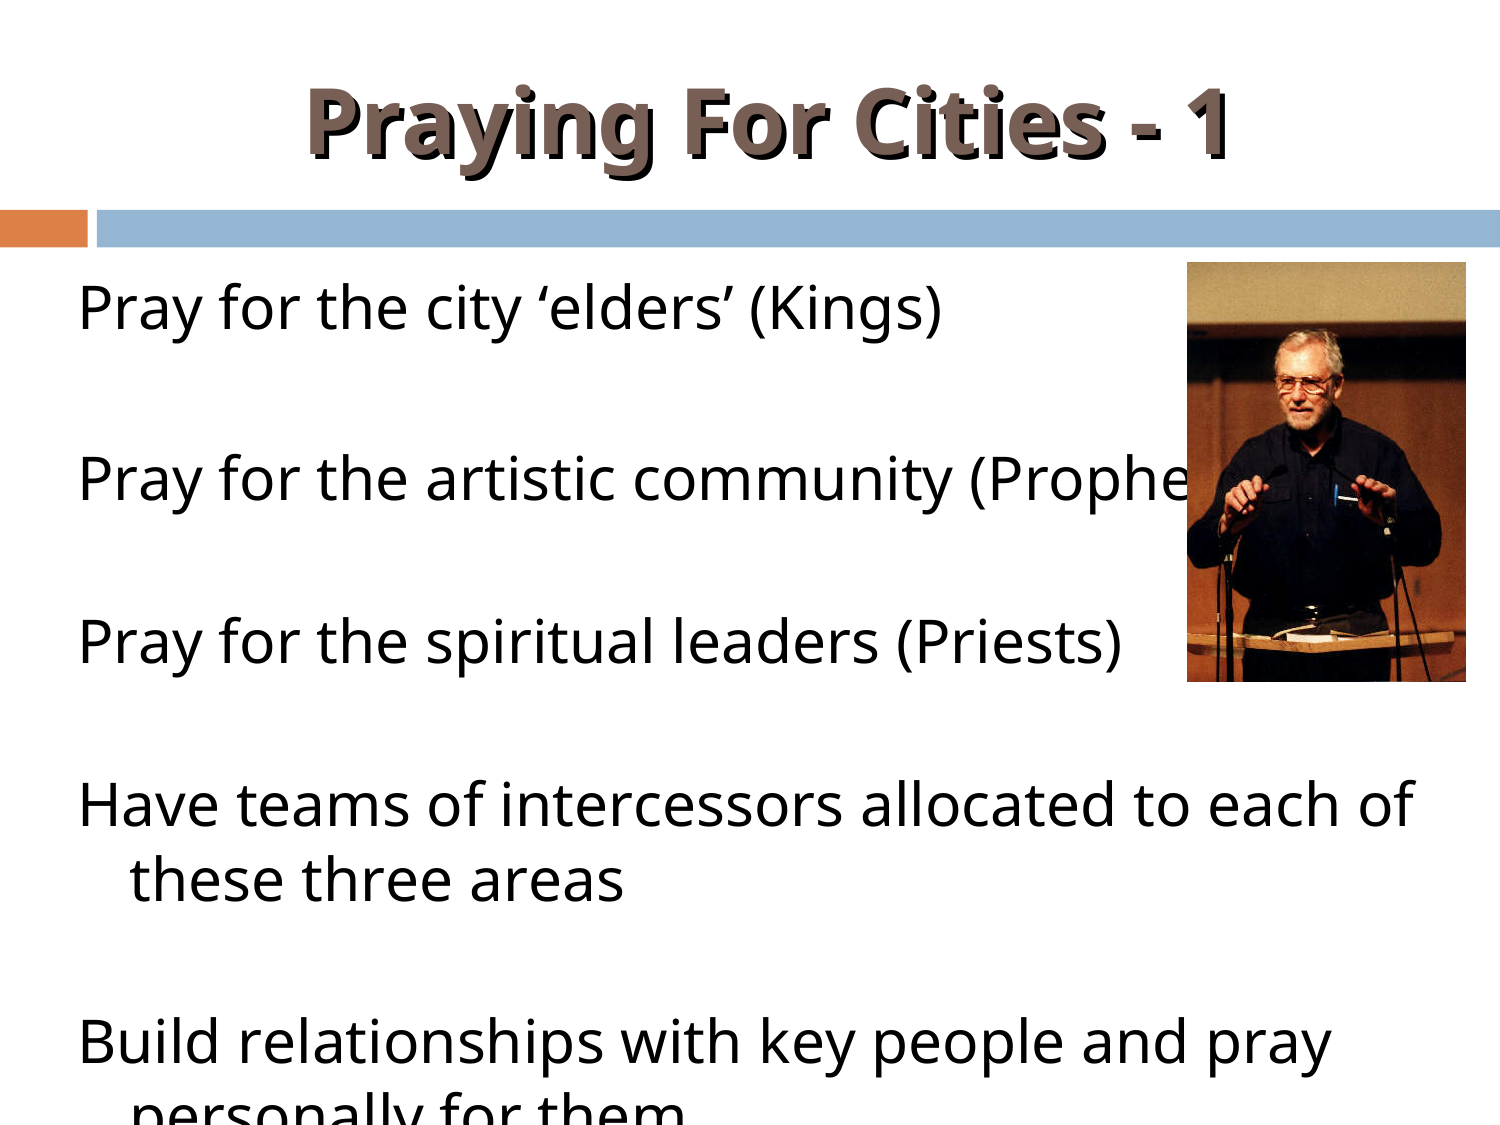

# Praying For Cities - 1
Pray for the city ‘elders’ (Kings)
Pray for the artistic community (Prophets)
Pray for the spiritual leaders (Priests)
Have teams of intercessors allocated to each of these three areas
Build relationships with key people and pray personally for them